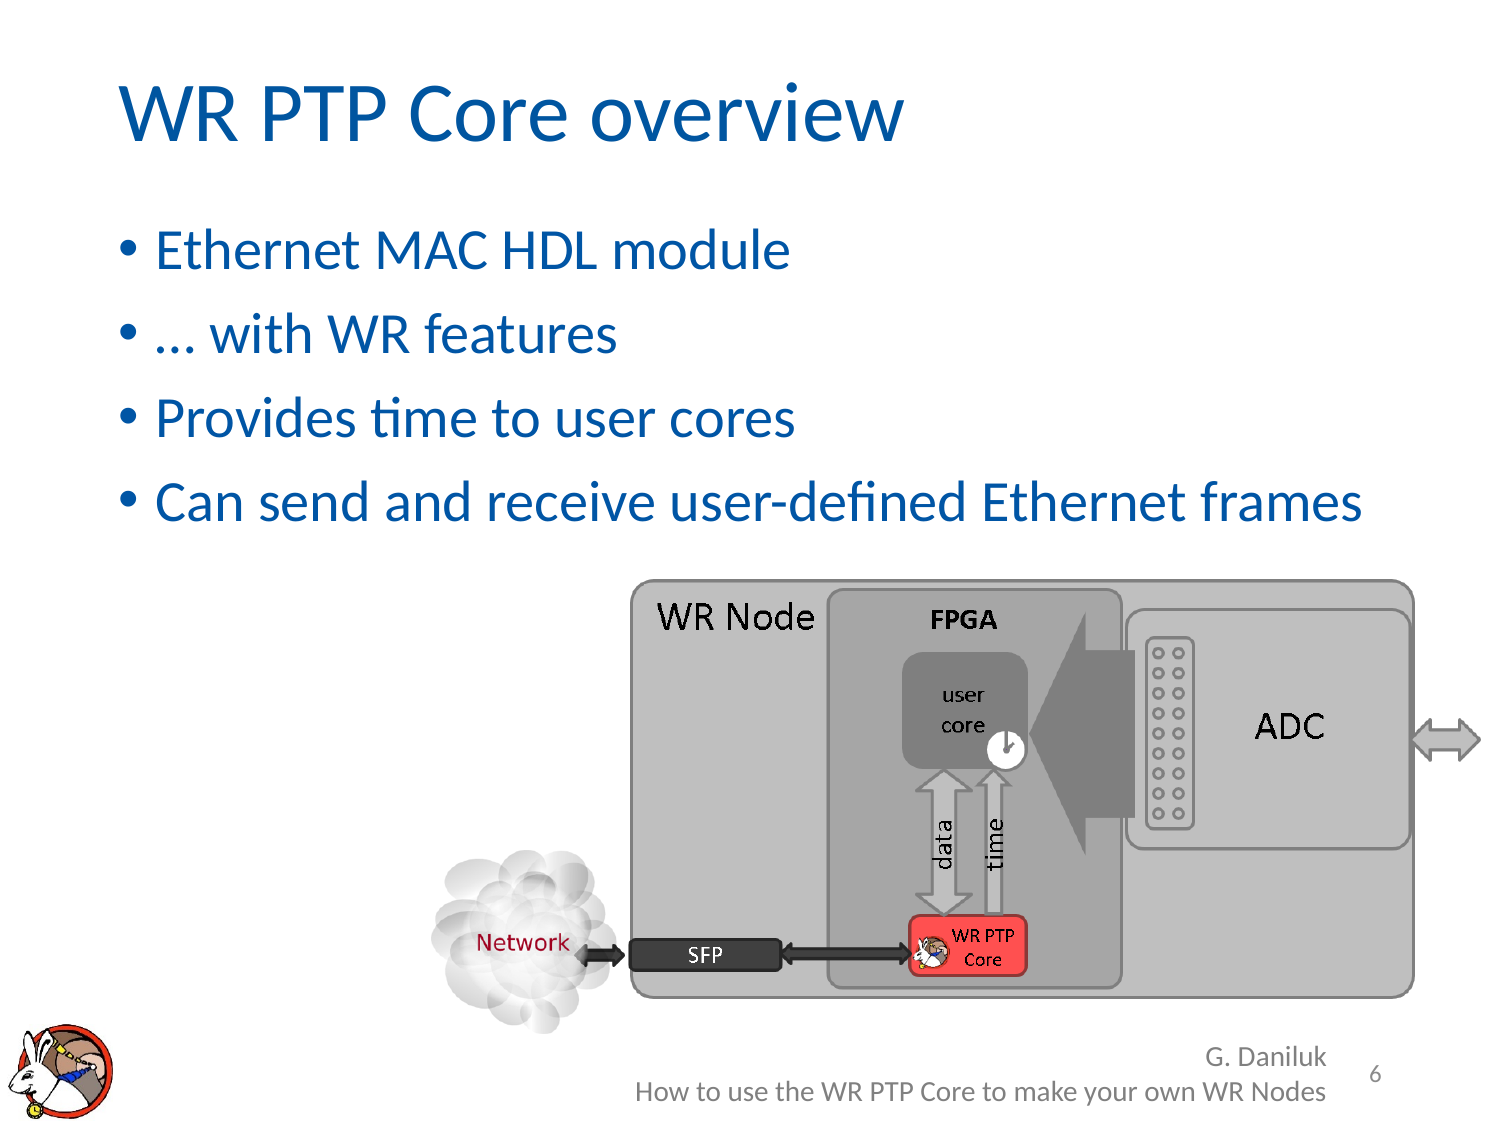

# WR PTP Core overview
Ethernet MAC HDL module
… with WR features
Provides time to user cores
Can send and receive user-defined Ethernet frames
G. Daniluk
How to use the WR PTP Core to make your own WR Nodes